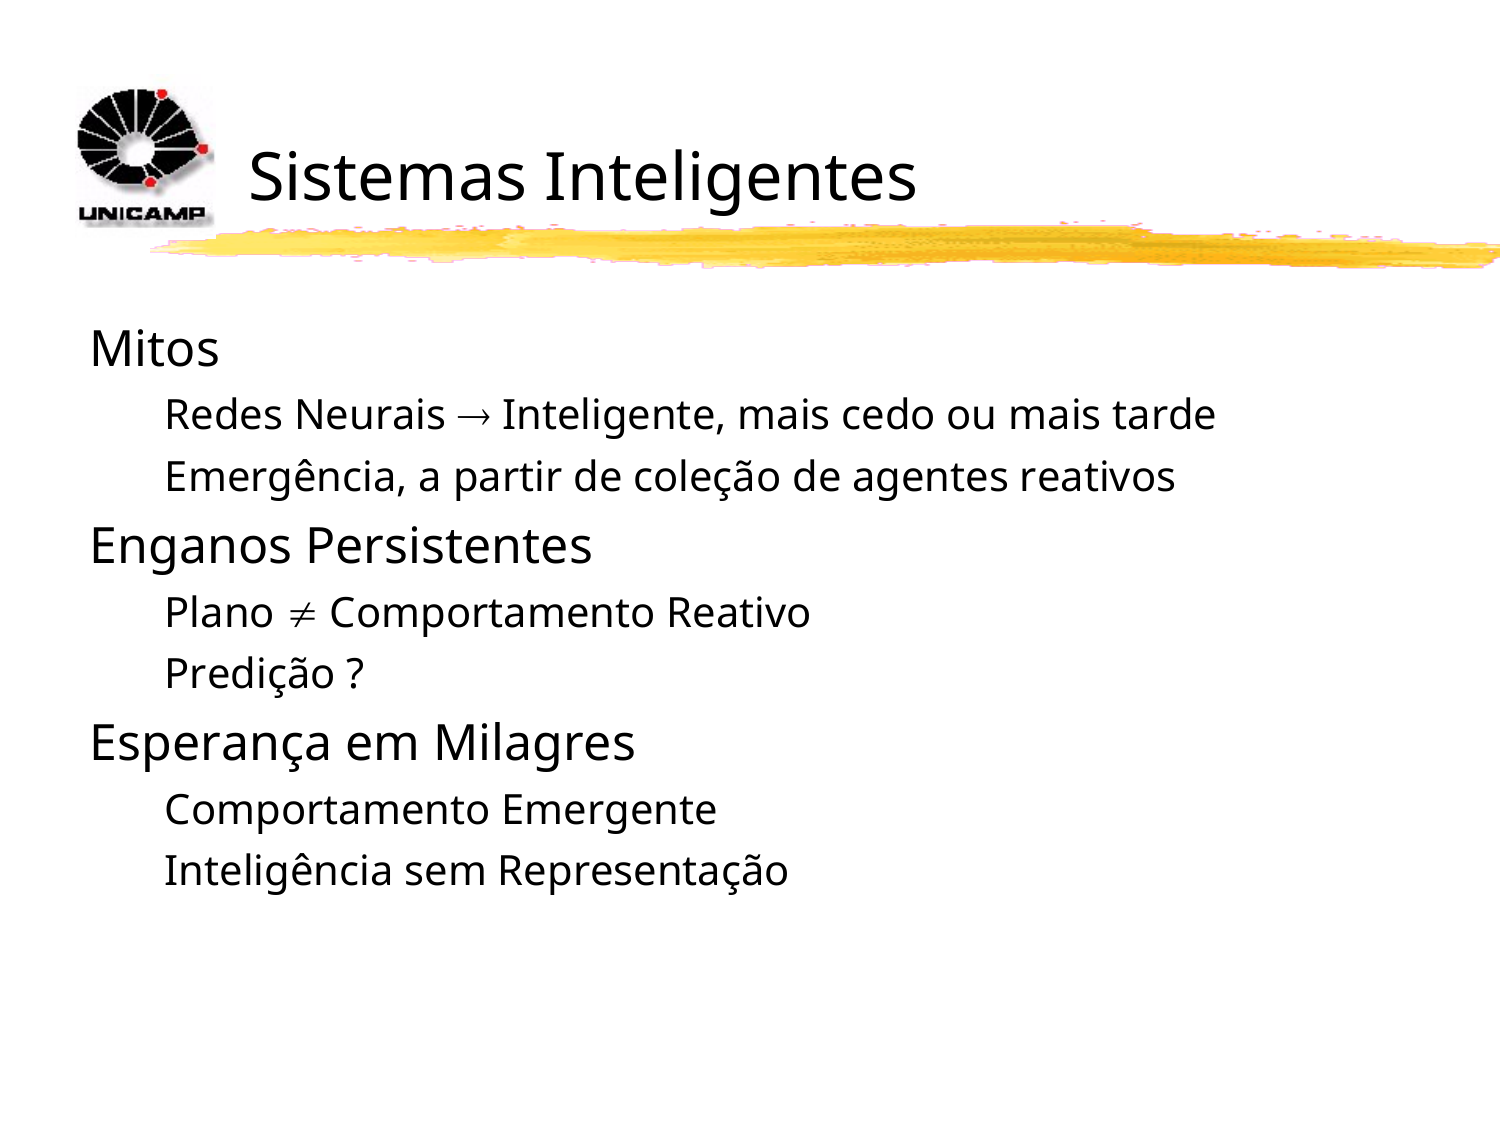

# Sistemas Inteligentes
Mitos
Redes Neurais  Inteligente, mais cedo ou mais tarde
Emergência, a partir de coleção de agentes reativos
Enganos Persistentes
Plano  Comportamento Reativo
Predição ?
Esperança em Milagres
Comportamento Emergente
Inteligência sem Representação